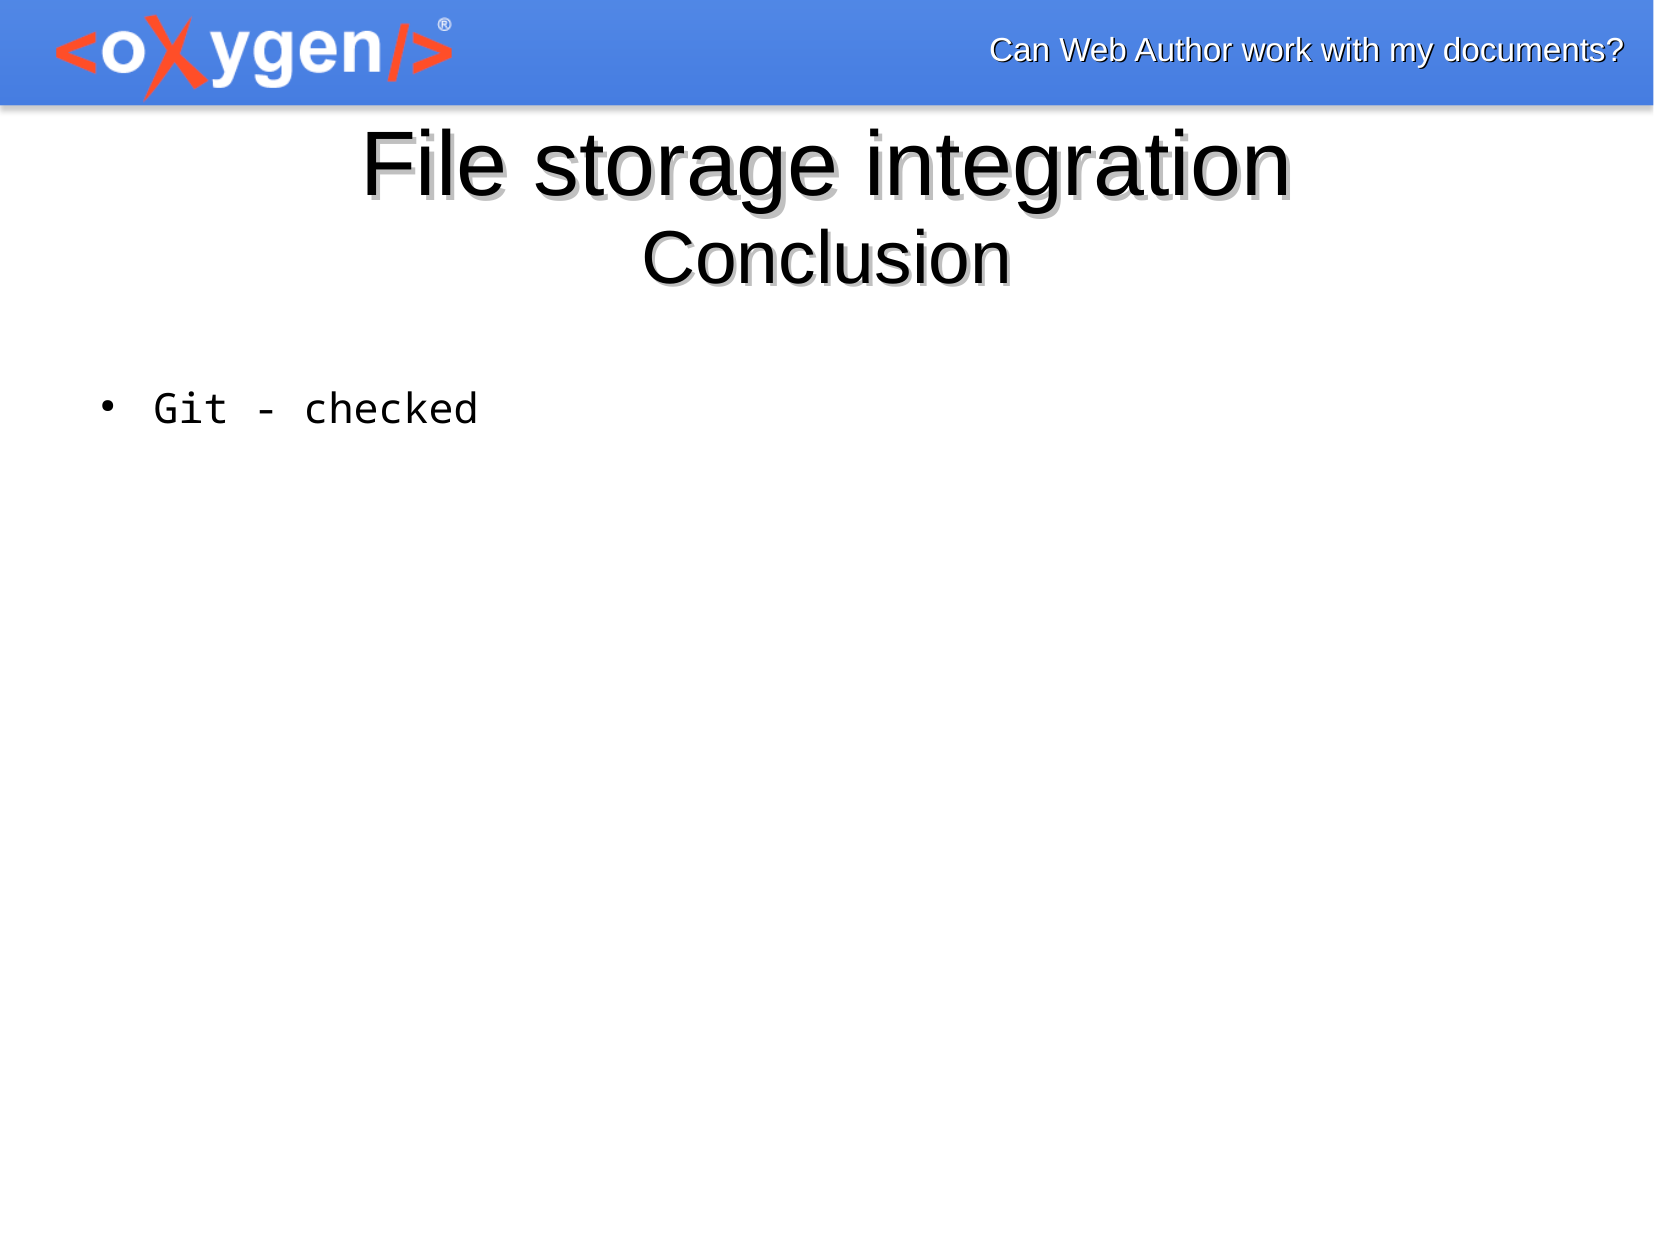

# File storage integration Conclusion
Git - checked